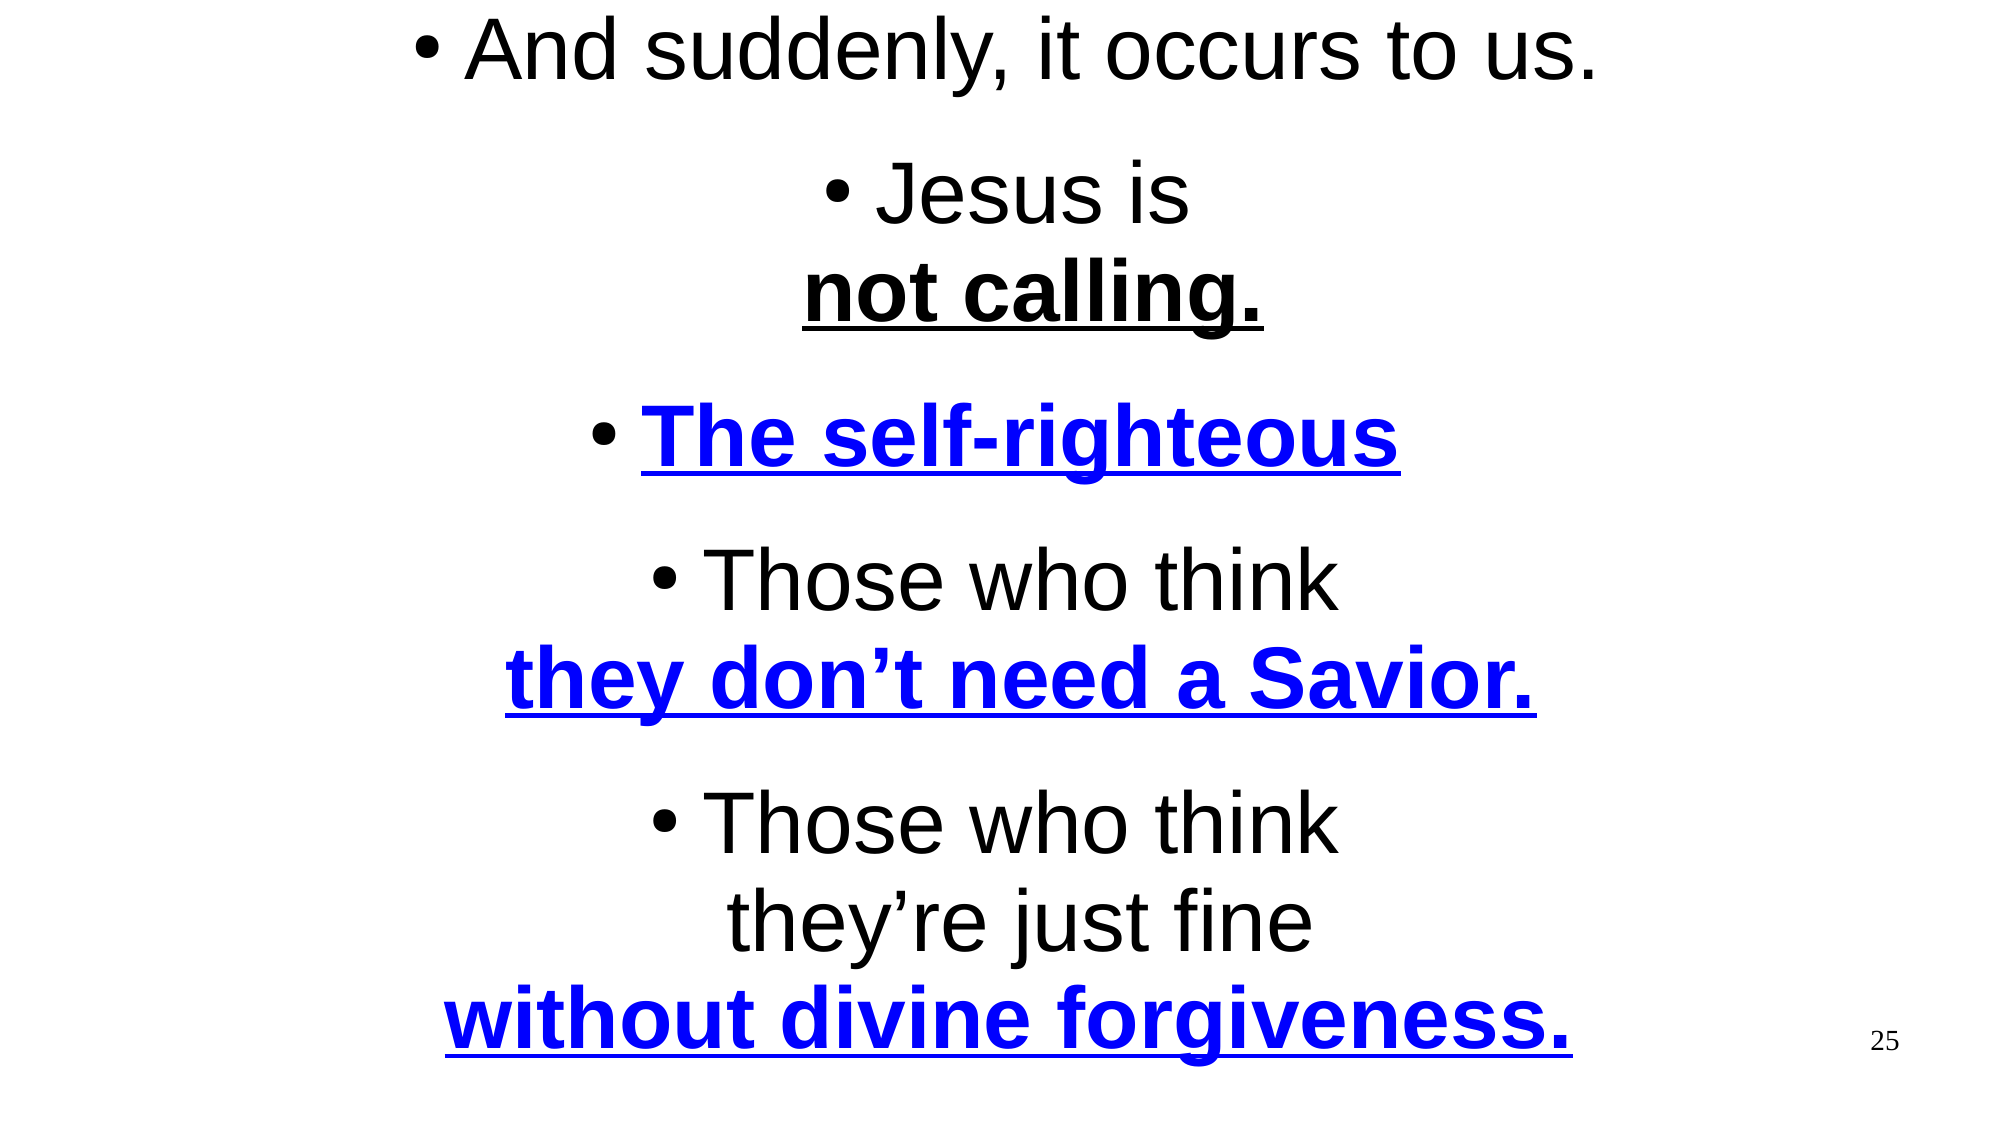

# And suddenly, it occurs to us.
Jesus is
not calling.
The self-righteous
Those who think
they don’t need a Savior.
Those who think
they’re just fine
without divine forgiveness.
25